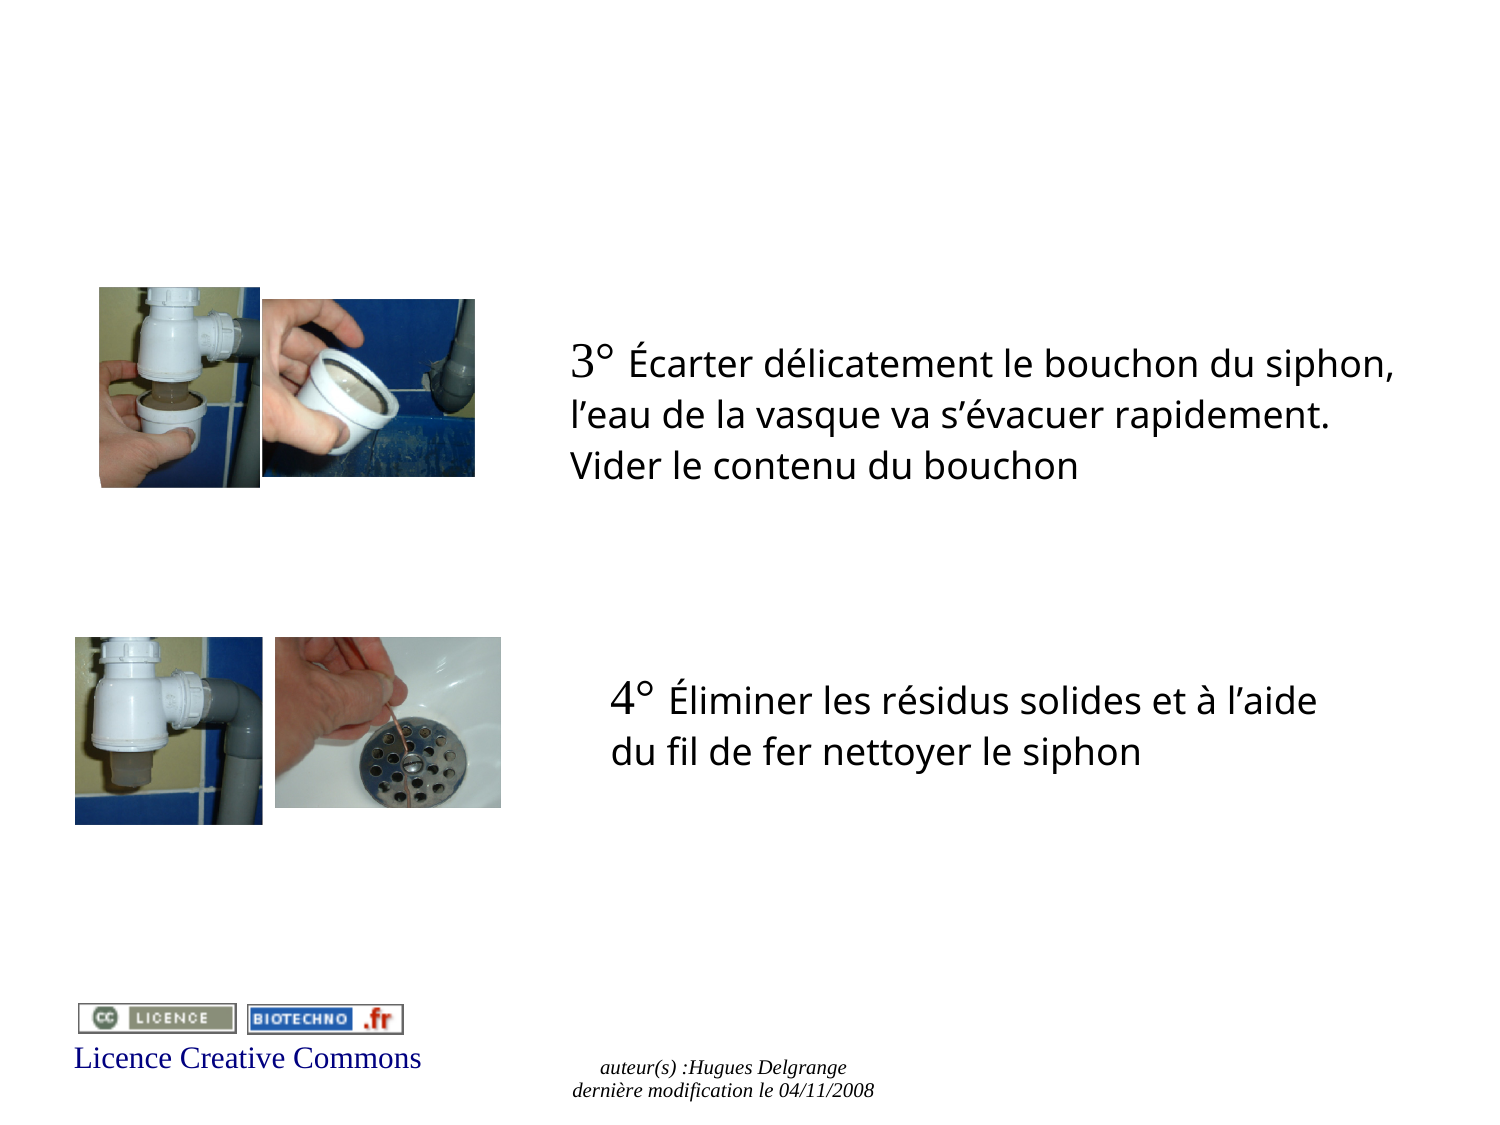

3° Écarter délicatement le bouchon du siphon,
l’eau de la vasque va s’évacuer rapidement.
Vider le contenu du bouchon
4° Éliminer les résidus solides et à l’aide
du fil de fer nettoyer le siphon
Licence Creative Commons
auteur(s) :Hugues Delgrange
dernière modification le 04/11/2008